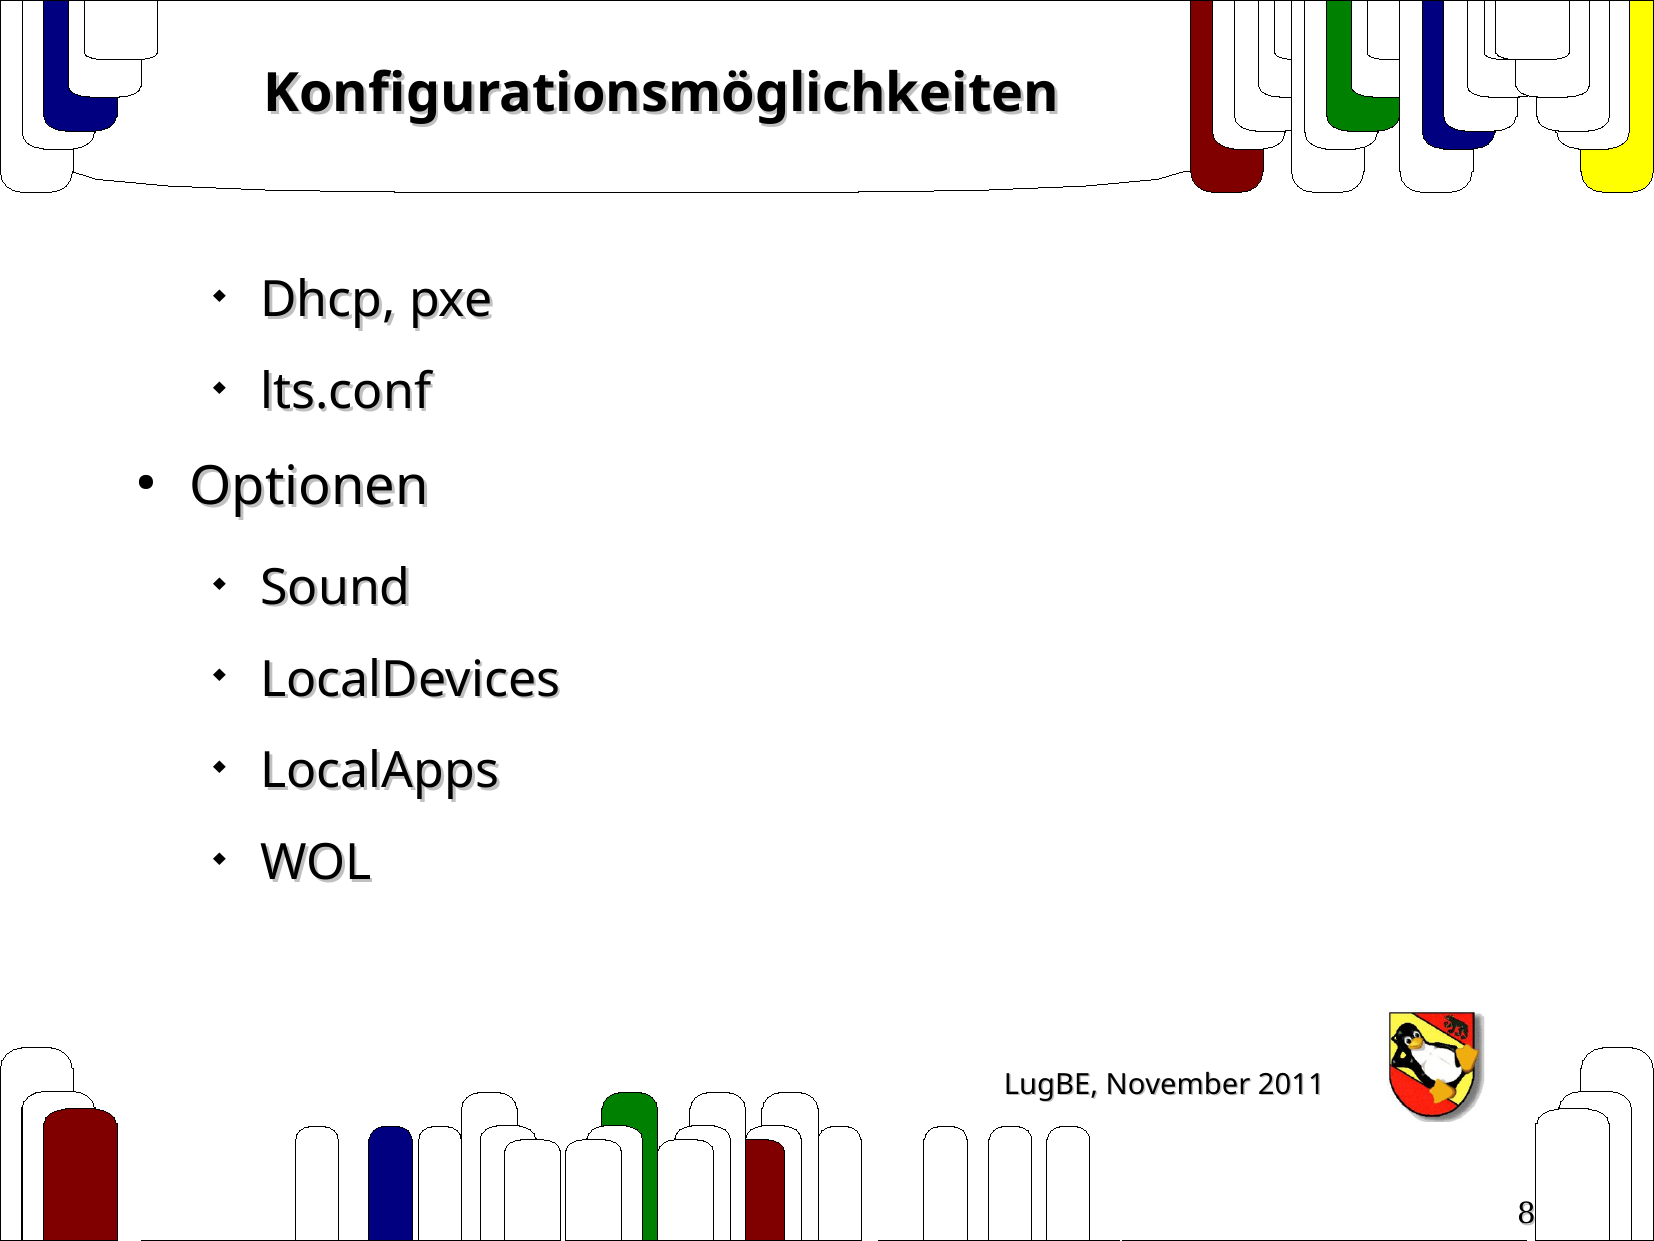

# Konfigurationsmöglichkeiten
Dhcp, pxe
lts.conf
Optionen
Sound
LocalDevices
LocalApps
WOL